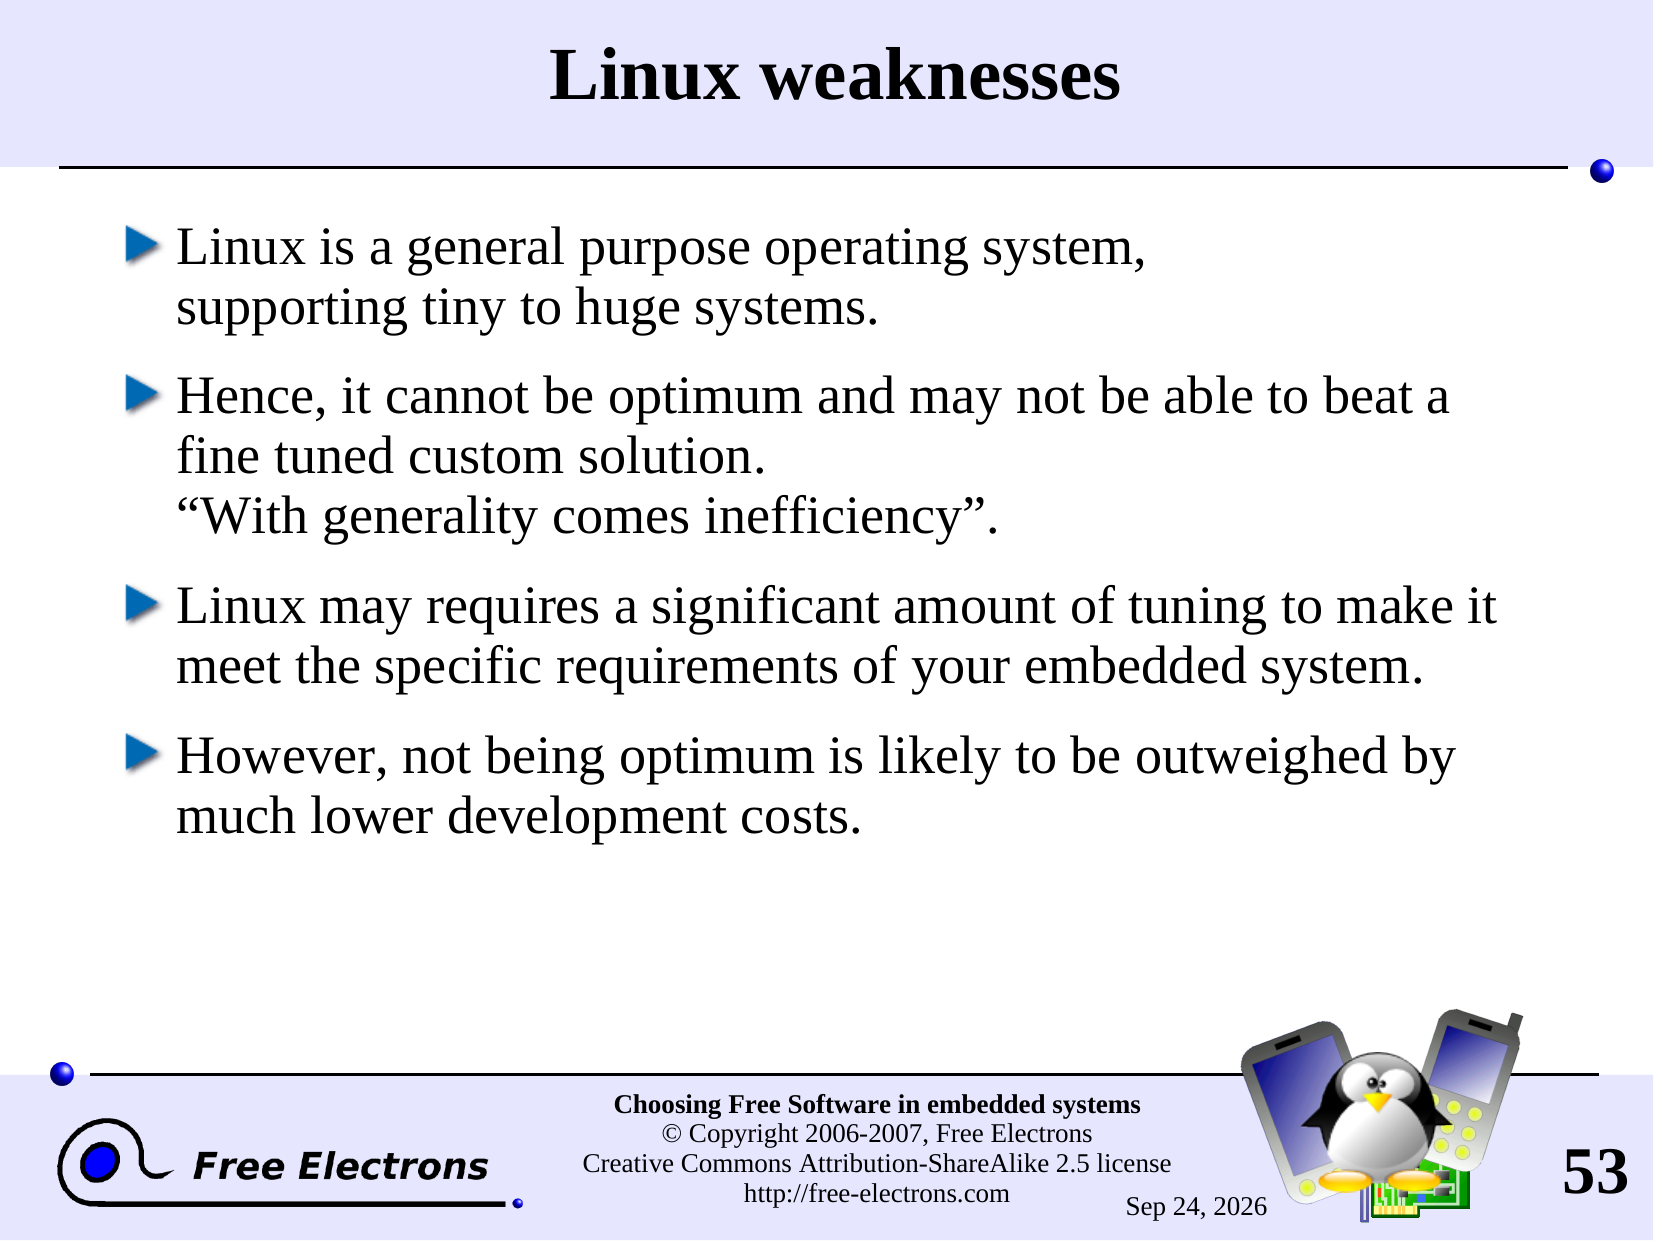

# Linux weaknesses
Linux is a general purpose operating system,
supporting tiny to huge systems.
Hence, it cannot be optimum and may not be able to beat a fine tuned custom solution.
“With generality comes inefficiency”.
Linux may requires a significant amount of tuning to make it meet the specific requirements of your embedded system.
However, not being optimum is likely to be outweighed by much lower development costs.